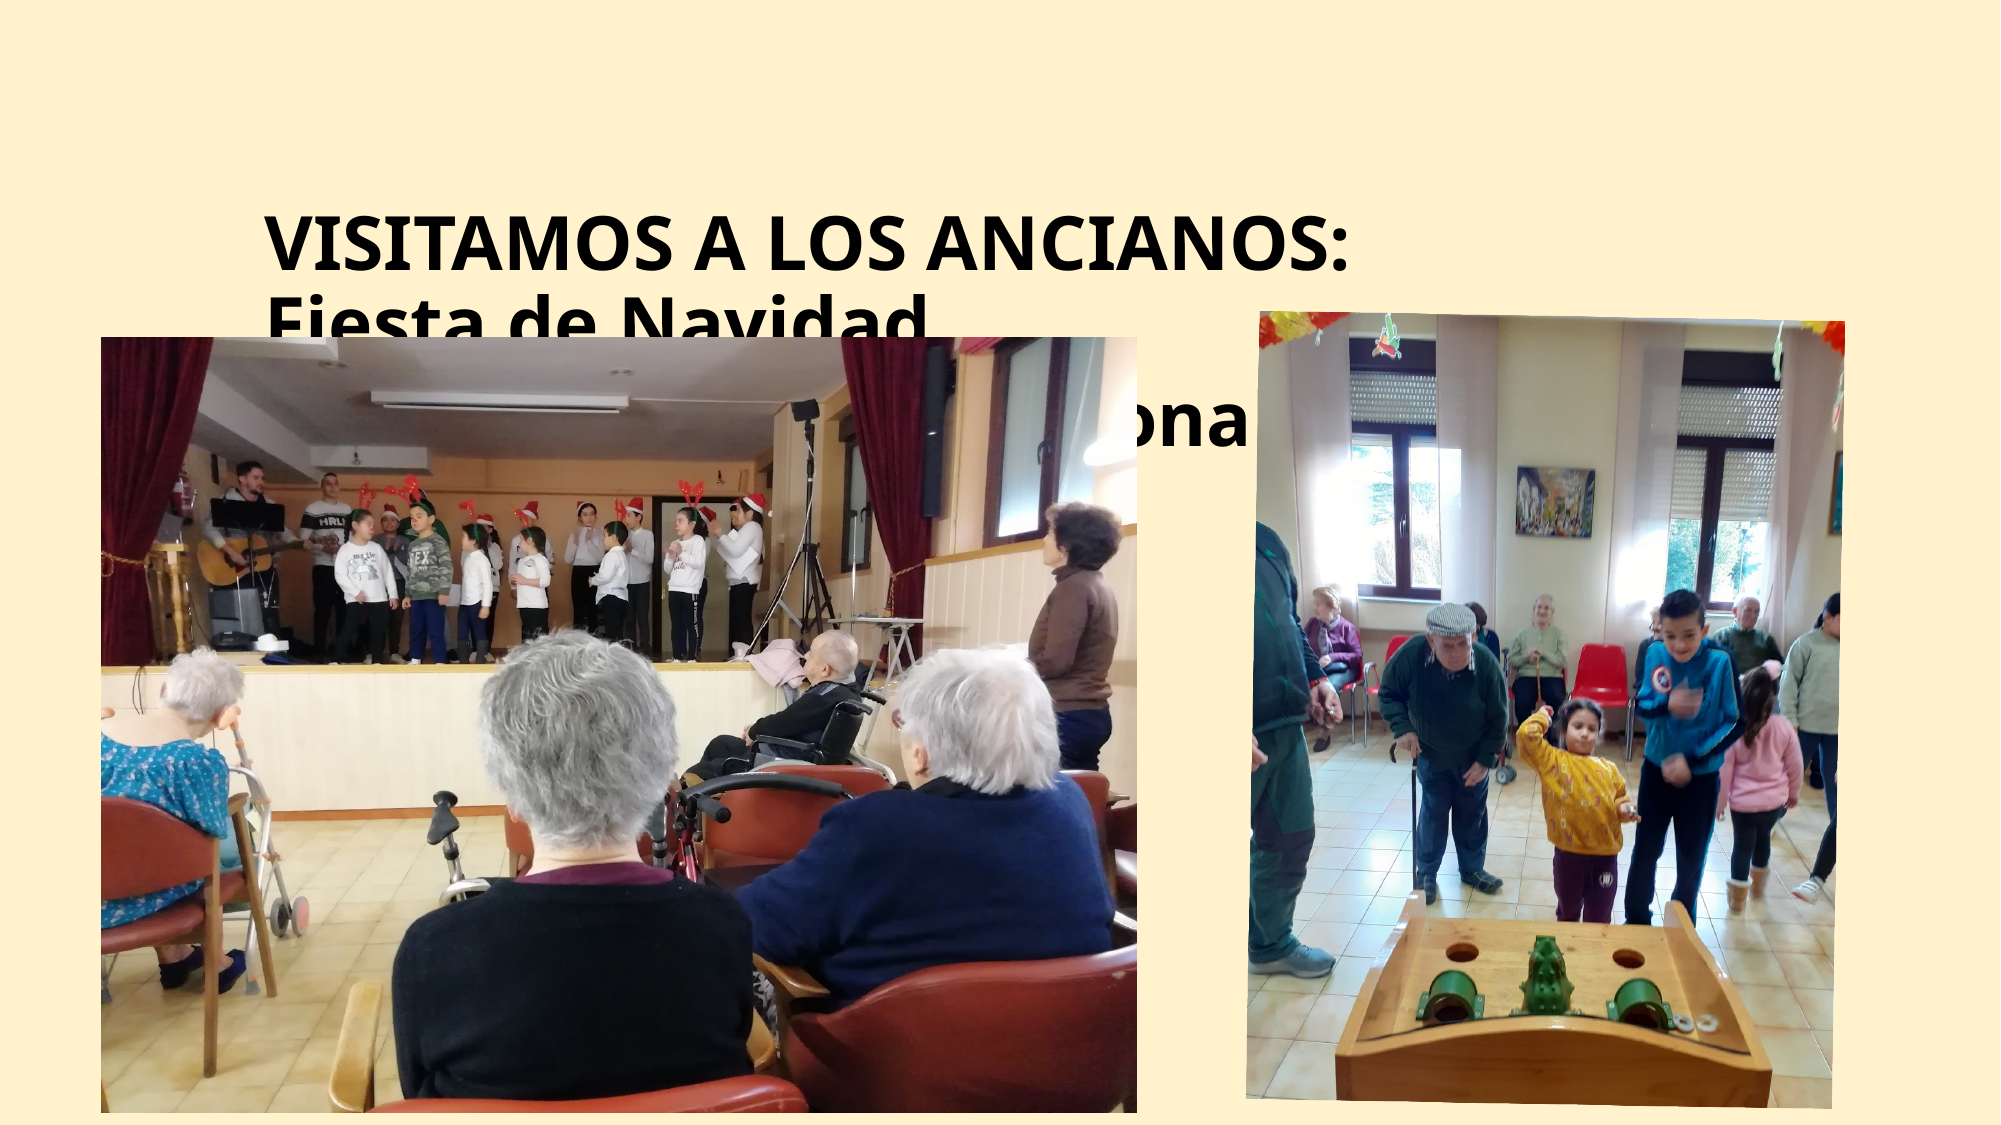

# VISITAMOS A LOS ANCIANOS: Fiesta de Navidad Taller de juegos tradicionales